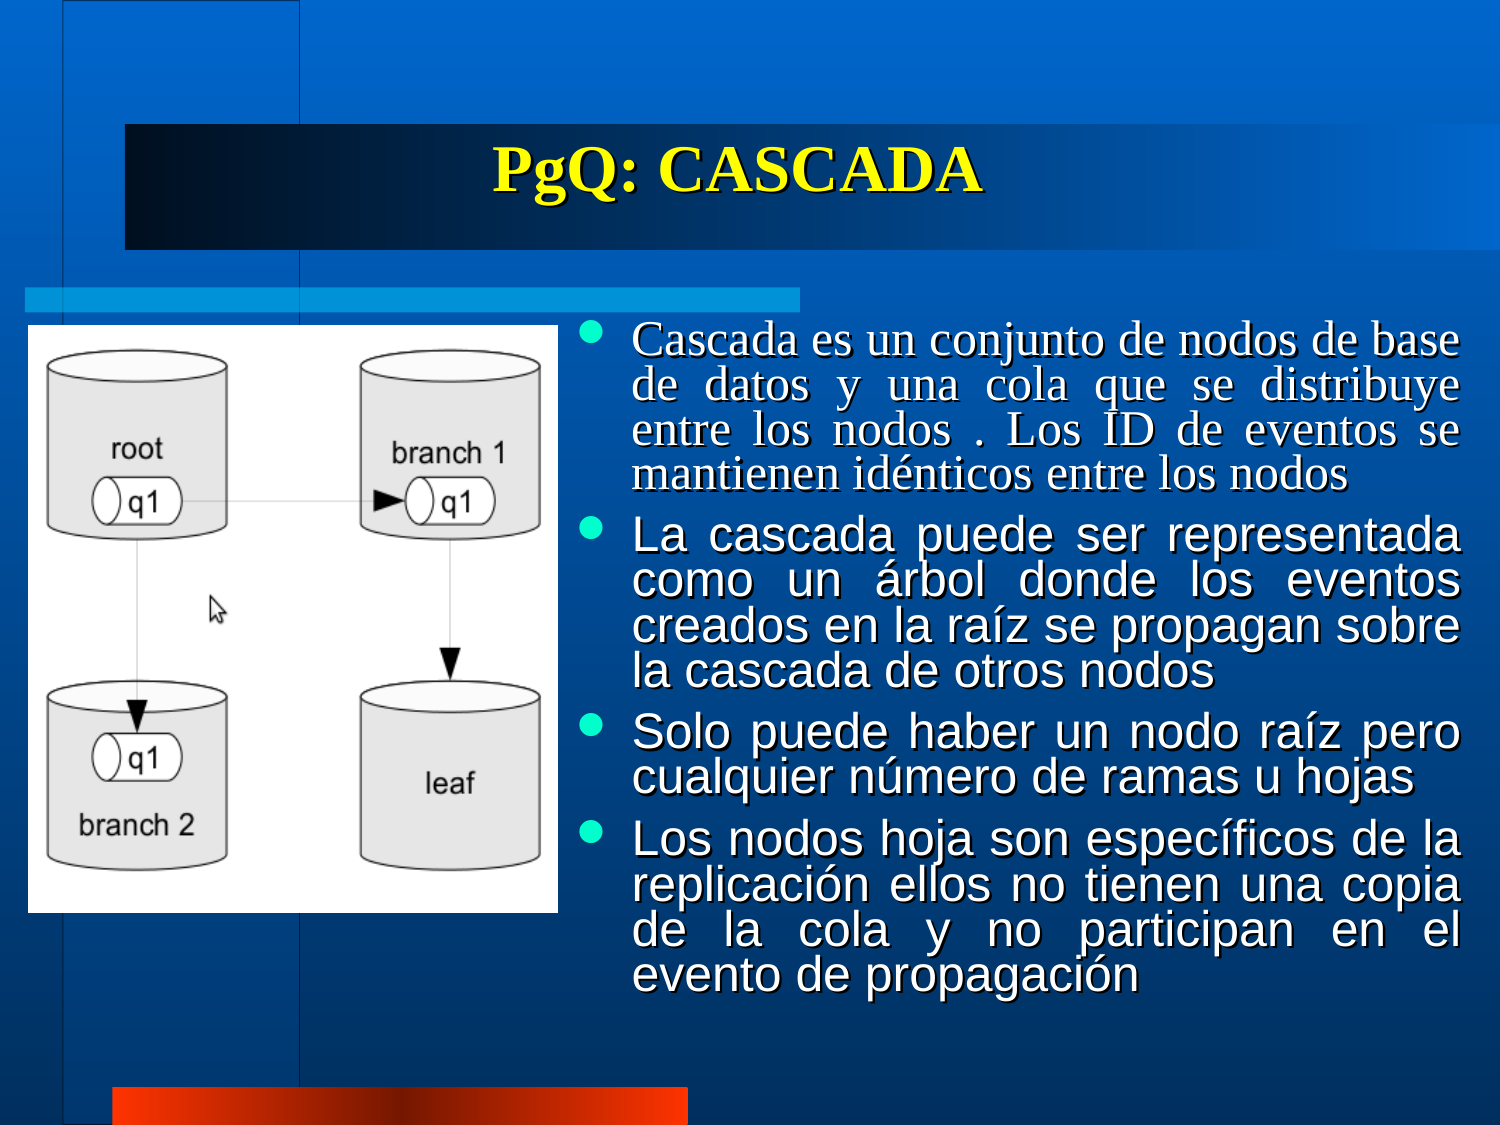

# PgQ: CASCADA
Cascada es un conjunto de nodos de base de datos y una cola que se distribuye entre los nodos . Los ID de eventos se mantienen idénticos entre los nodos
La cascada puede ser representada como un árbol donde los eventos creados en la raíz se propagan sobre la cascada de otros nodos
Solo puede haber un nodo raíz pero cualquier número de ramas u hojas
Los nodos hoja son específicos de la replicación ellos no tienen una copia de la cola y no participan en el evento de propagación